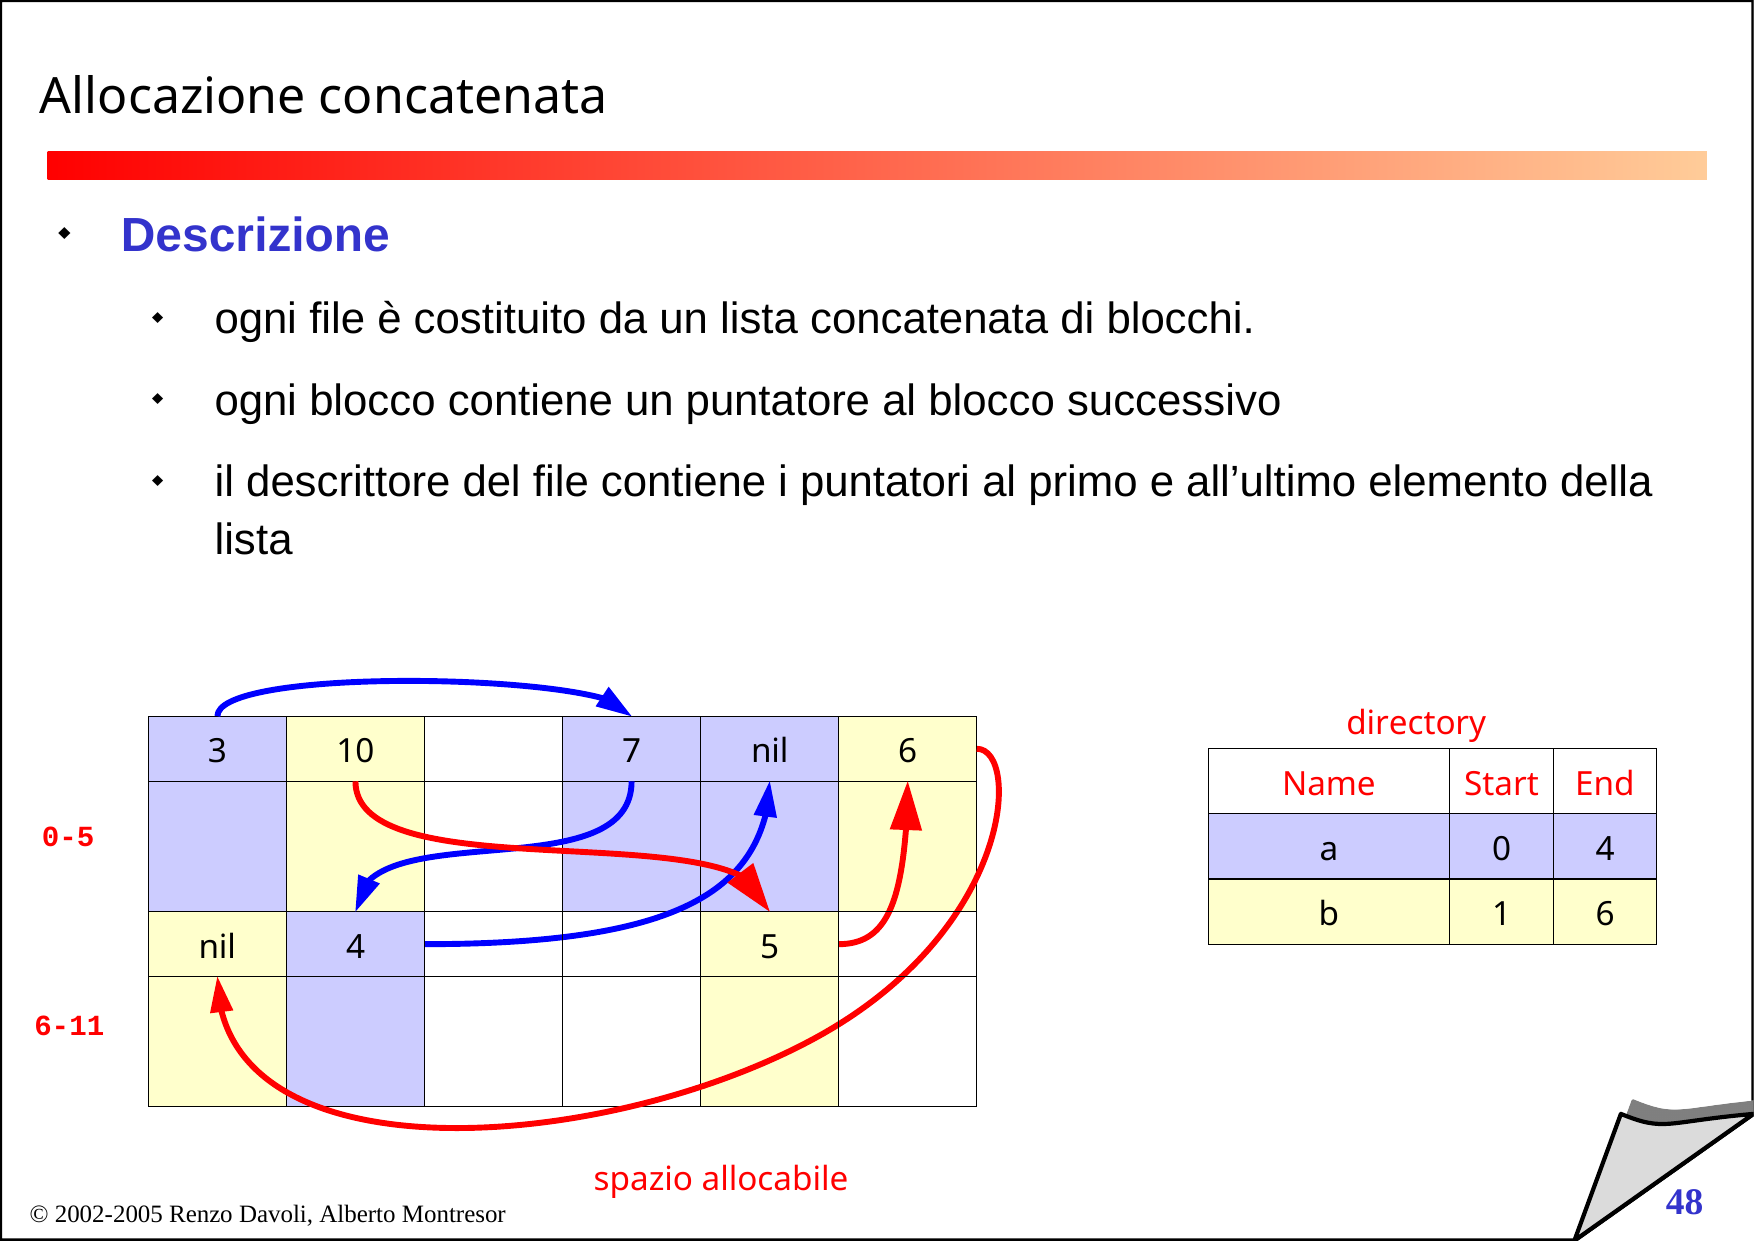

# Allocazione concatenata
Descrizione
ogni file è costituito da un lista concatenata di blocchi.
ogni blocco contiene un puntatore al blocco successivo
il descrittore del file contiene i puntatori al primo e all’ultimo elemento della lista
directory
3
10
7
nil
6
Name
Start
End
a
0
4
0-5
b
1
6
nil
4
5
6-11
spazio allocabile